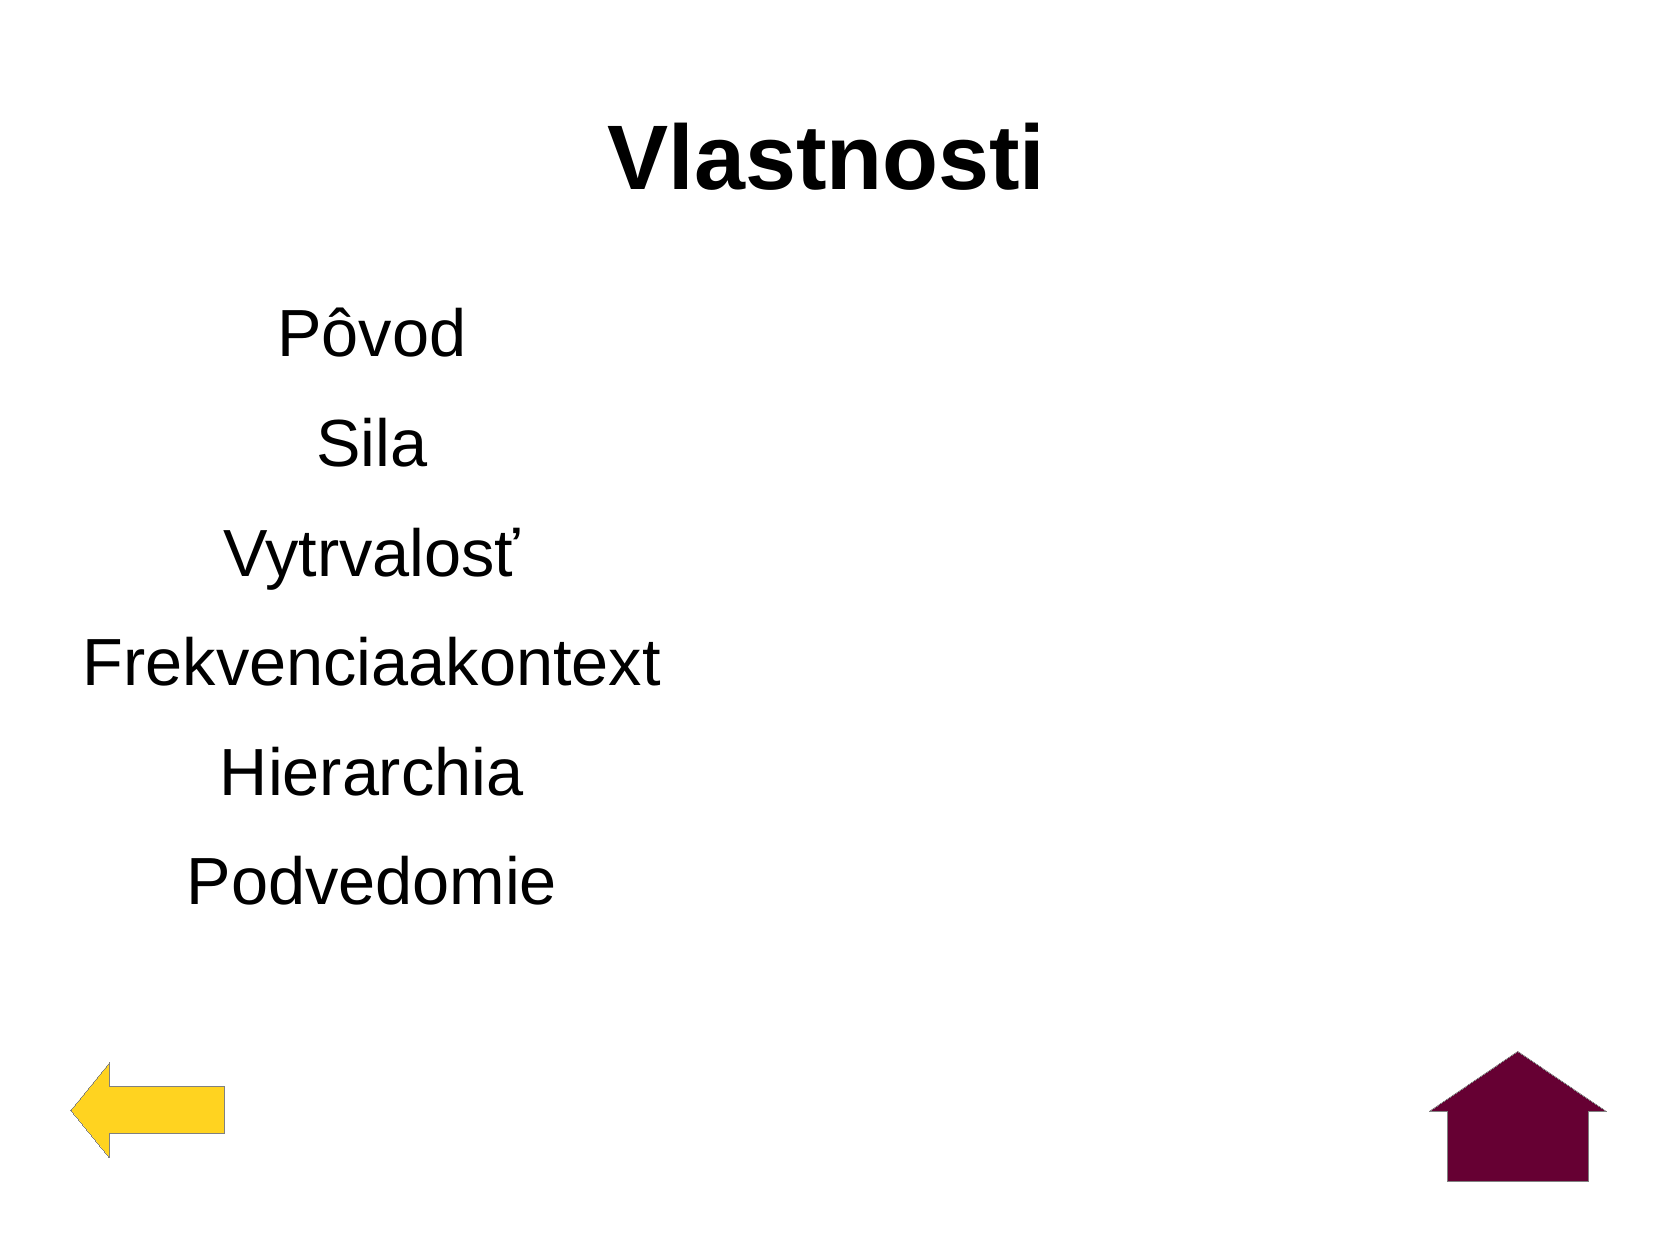

# Vlastnosti
Pôvod
Sila
Vytrvalosť
Frekvenciaakontext
Hierarchia
Podvedomie